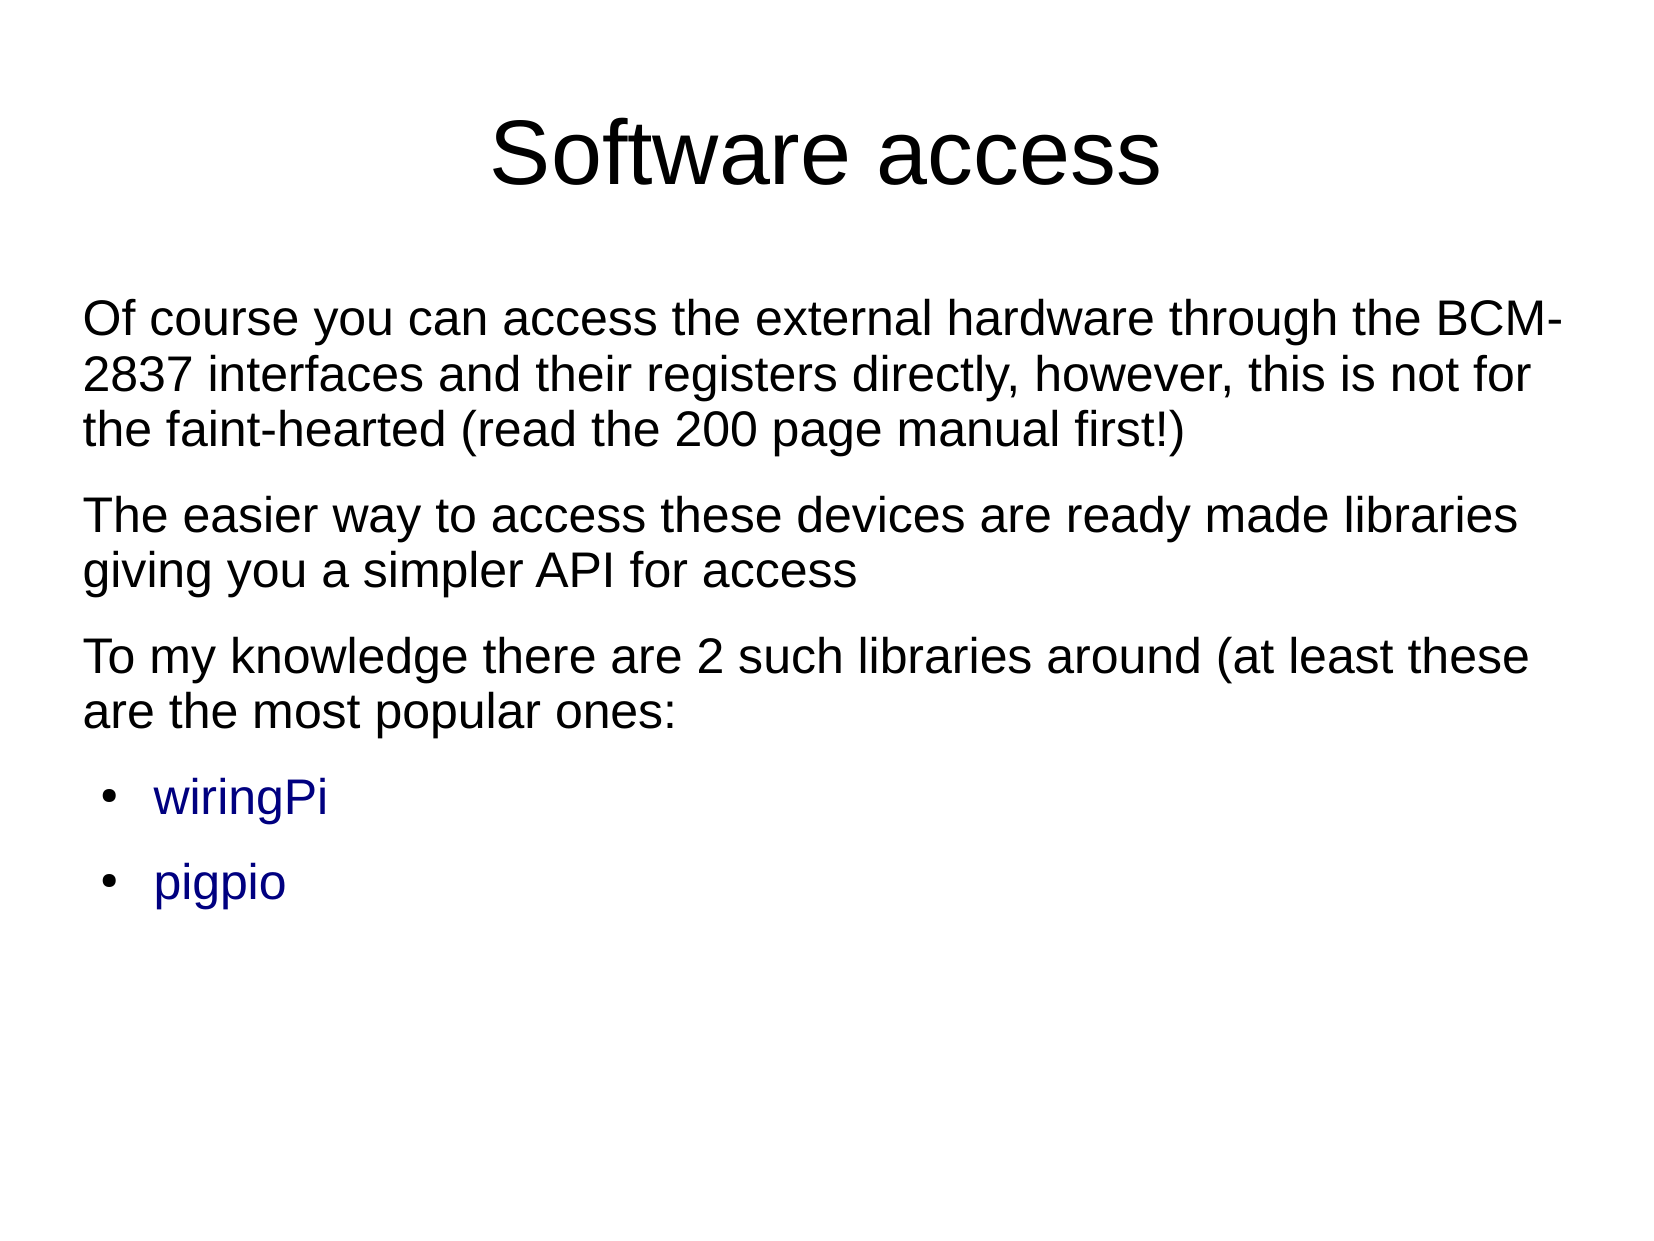

# Software access
Of course you can access the external hardware through the BCM-2837 interfaces and their registers directly, however, this is not for the faint-hearted (read the 200 page manual first!)
The easier way to access these devices are ready made libraries giving you a simpler API for access
To my knowledge there are 2 such libraries around (at least these are the most popular ones:
wiringPi
pigpio